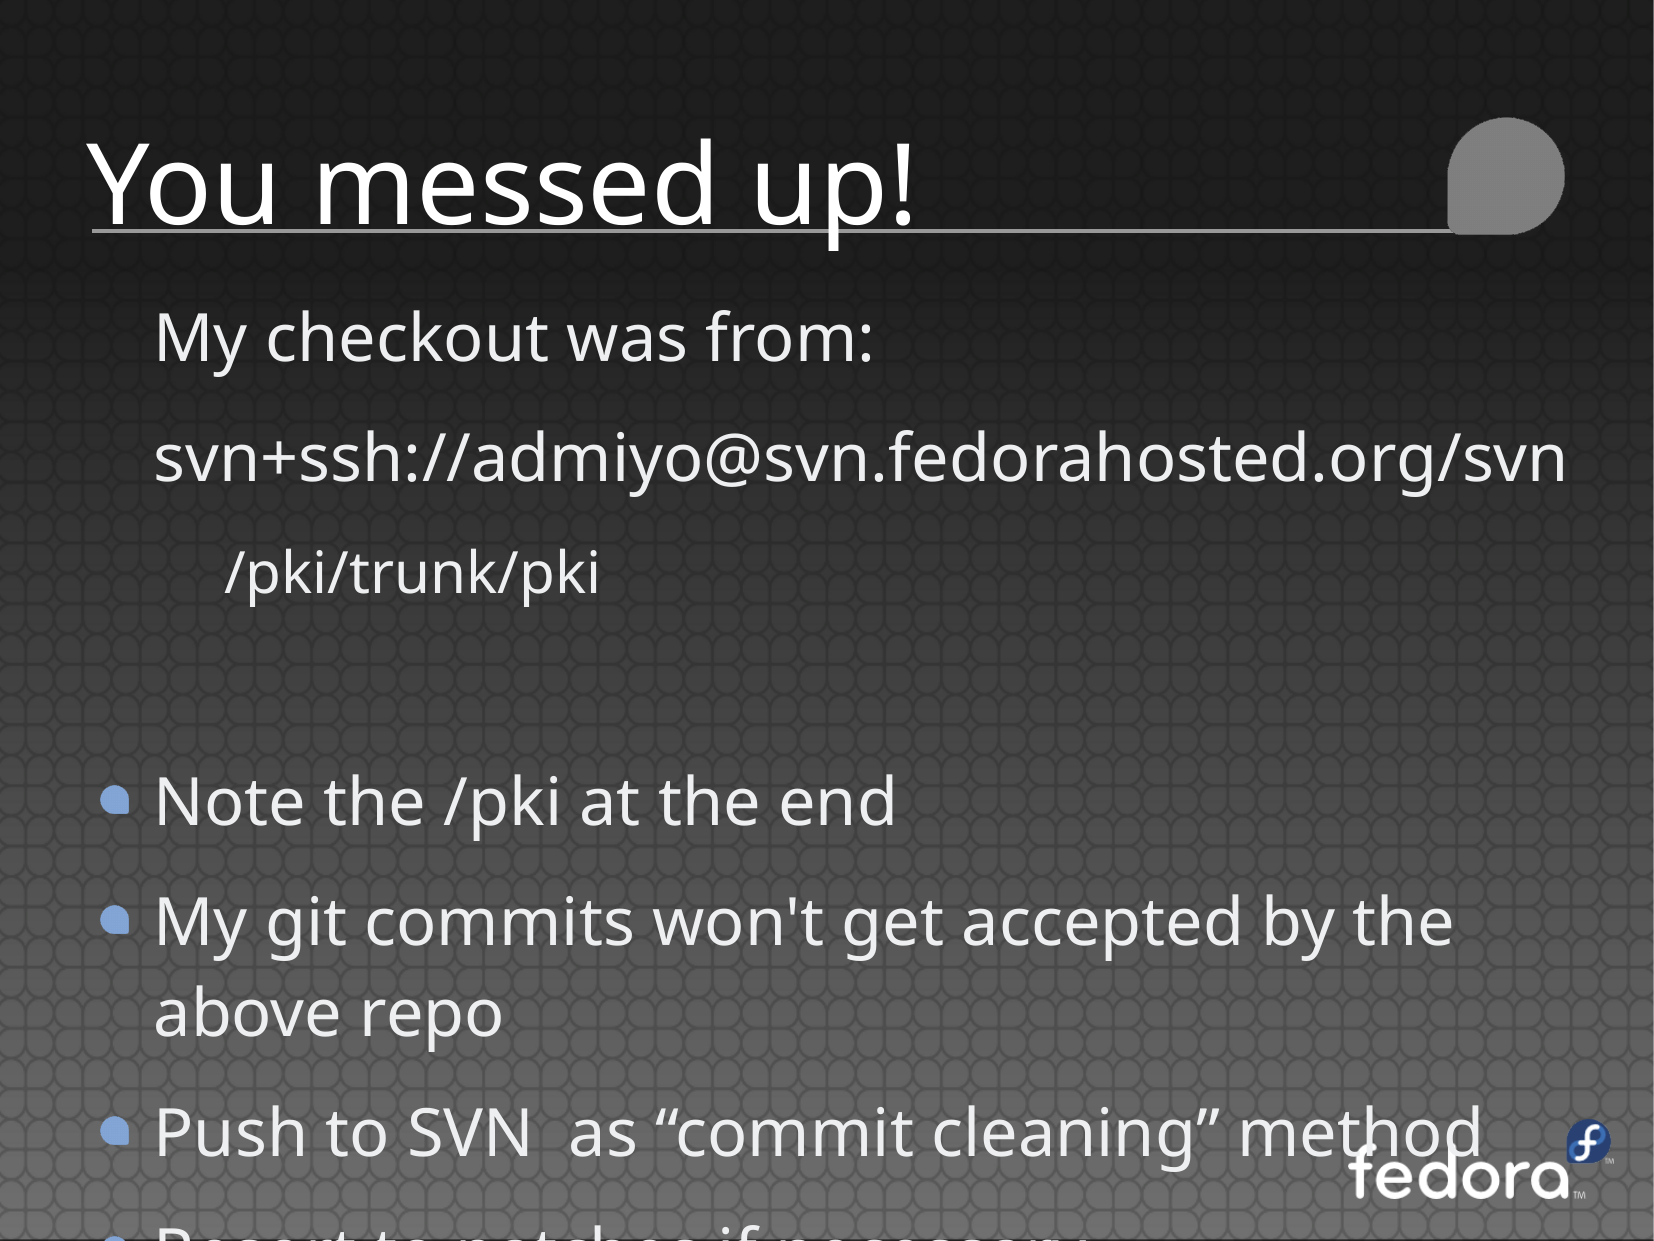

# You messed up!
My checkout was from:
svn+ssh://admiyo@svn.fedorahosted.org/svn
/pki/trunk/pki
Note the /pki at the end
My git commits won't get accepted by the above repo
Push to SVN as “commit cleaning” method
Resort to patches if necessary